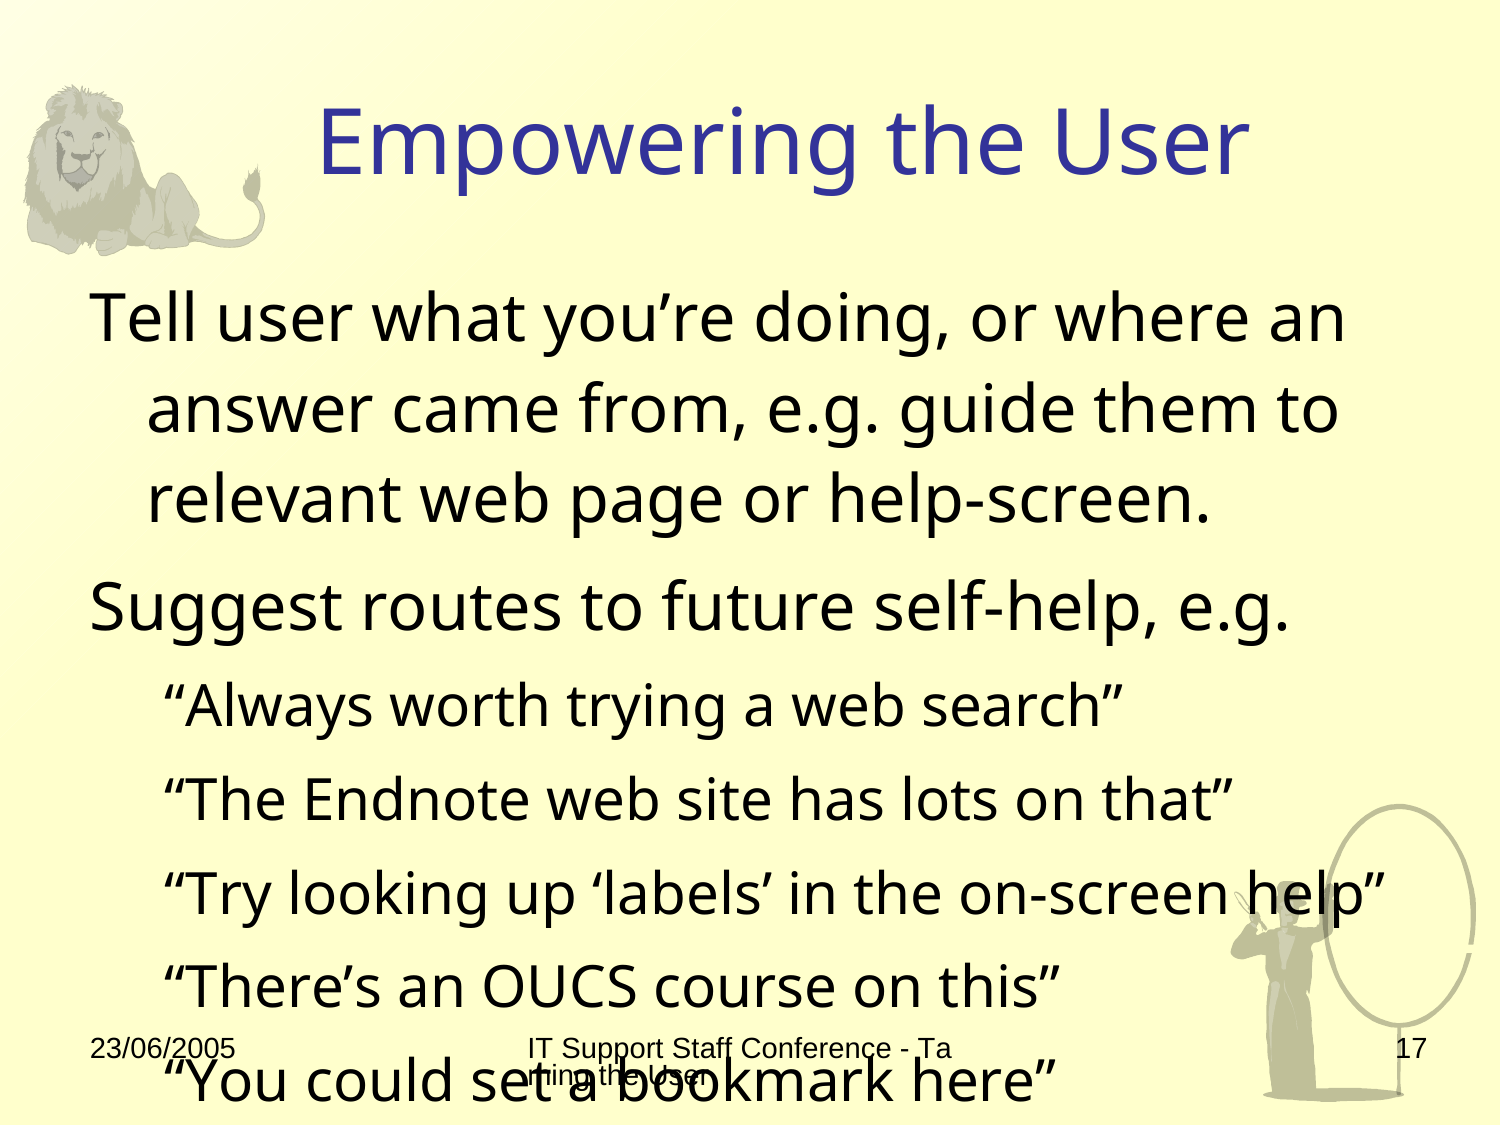

# Empowering the User
Tell user what you’re doing, or where an answer came from, e.g. guide them to relevant web page or help-screen.
Suggest routes to future self-help, e.g.
“Always worth trying a web search”
“The Endnote web site has lots on that”
“Try looking up ‘labels’ in the on-screen help”
“There’s an OUCS course on this”
“You could set a bookmark here”
23/06/2005
IT Support Staff Conference - Taming the User
17